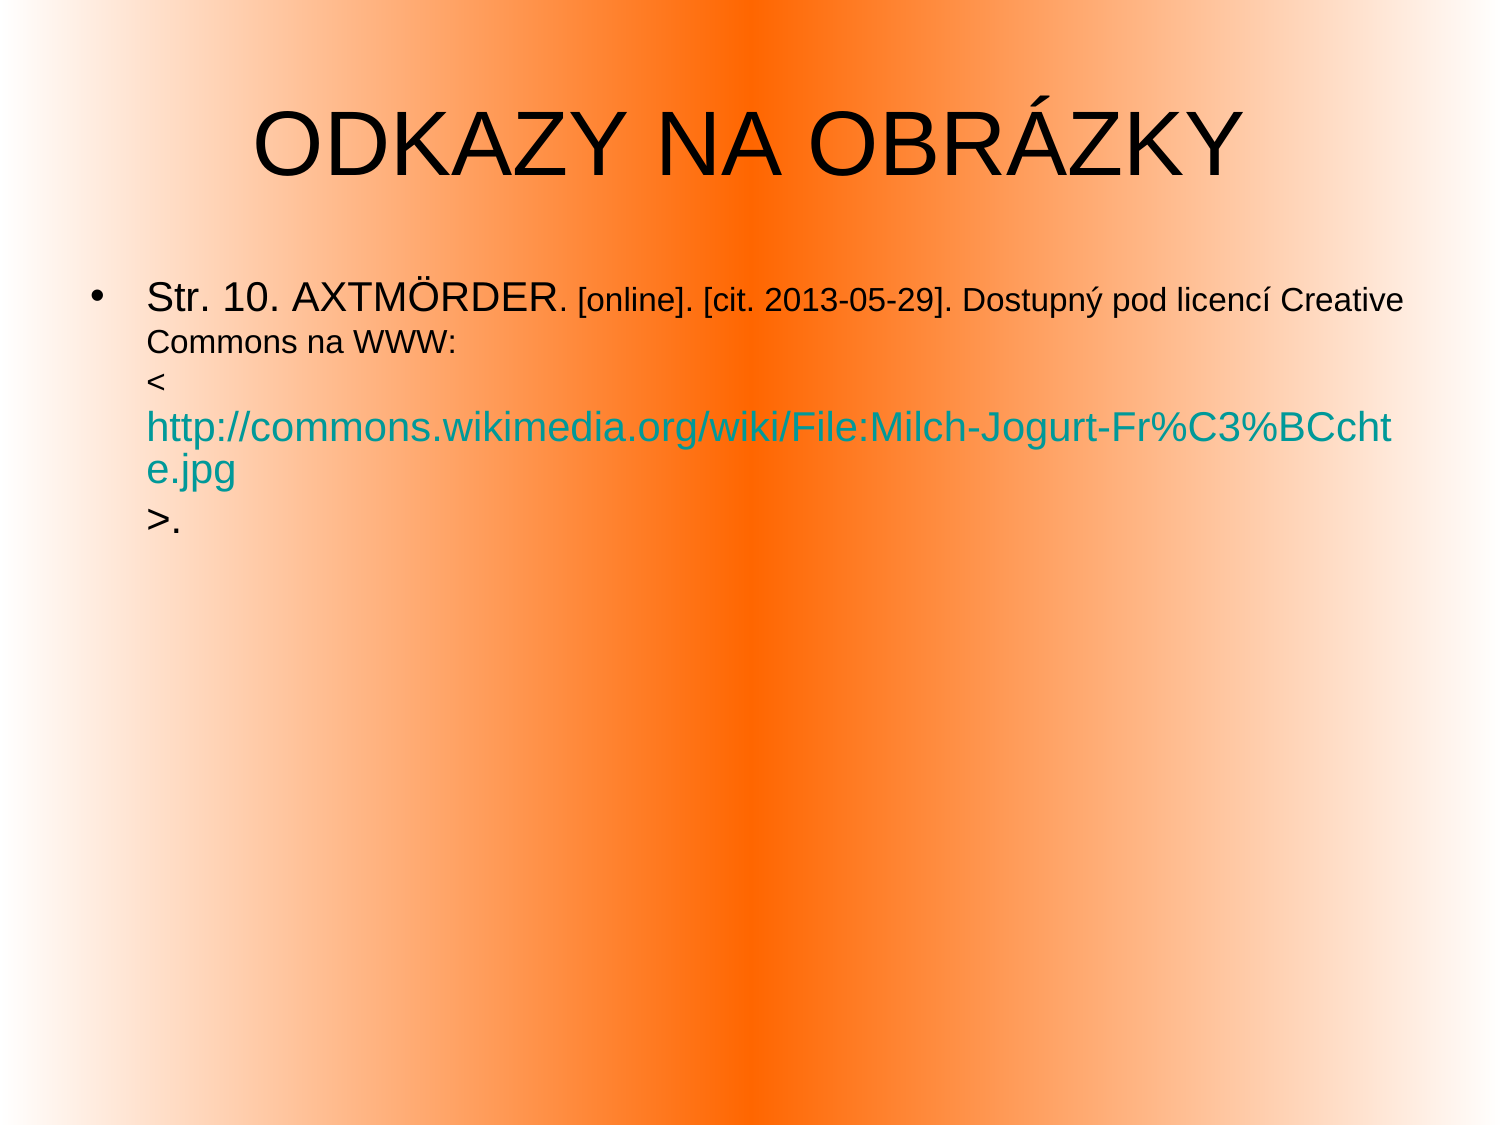

# ODKAZY NA OBRÁZKY
Str. 10. AXTMÖRDER. [online]. [cit. 2013-05-29]. Dostupný pod licencí Creative Commons na WWW:
<http://commons.wikimedia.org/wiki/File:Milch-Jogurt-Fr%C3%BCchte.jpg>.